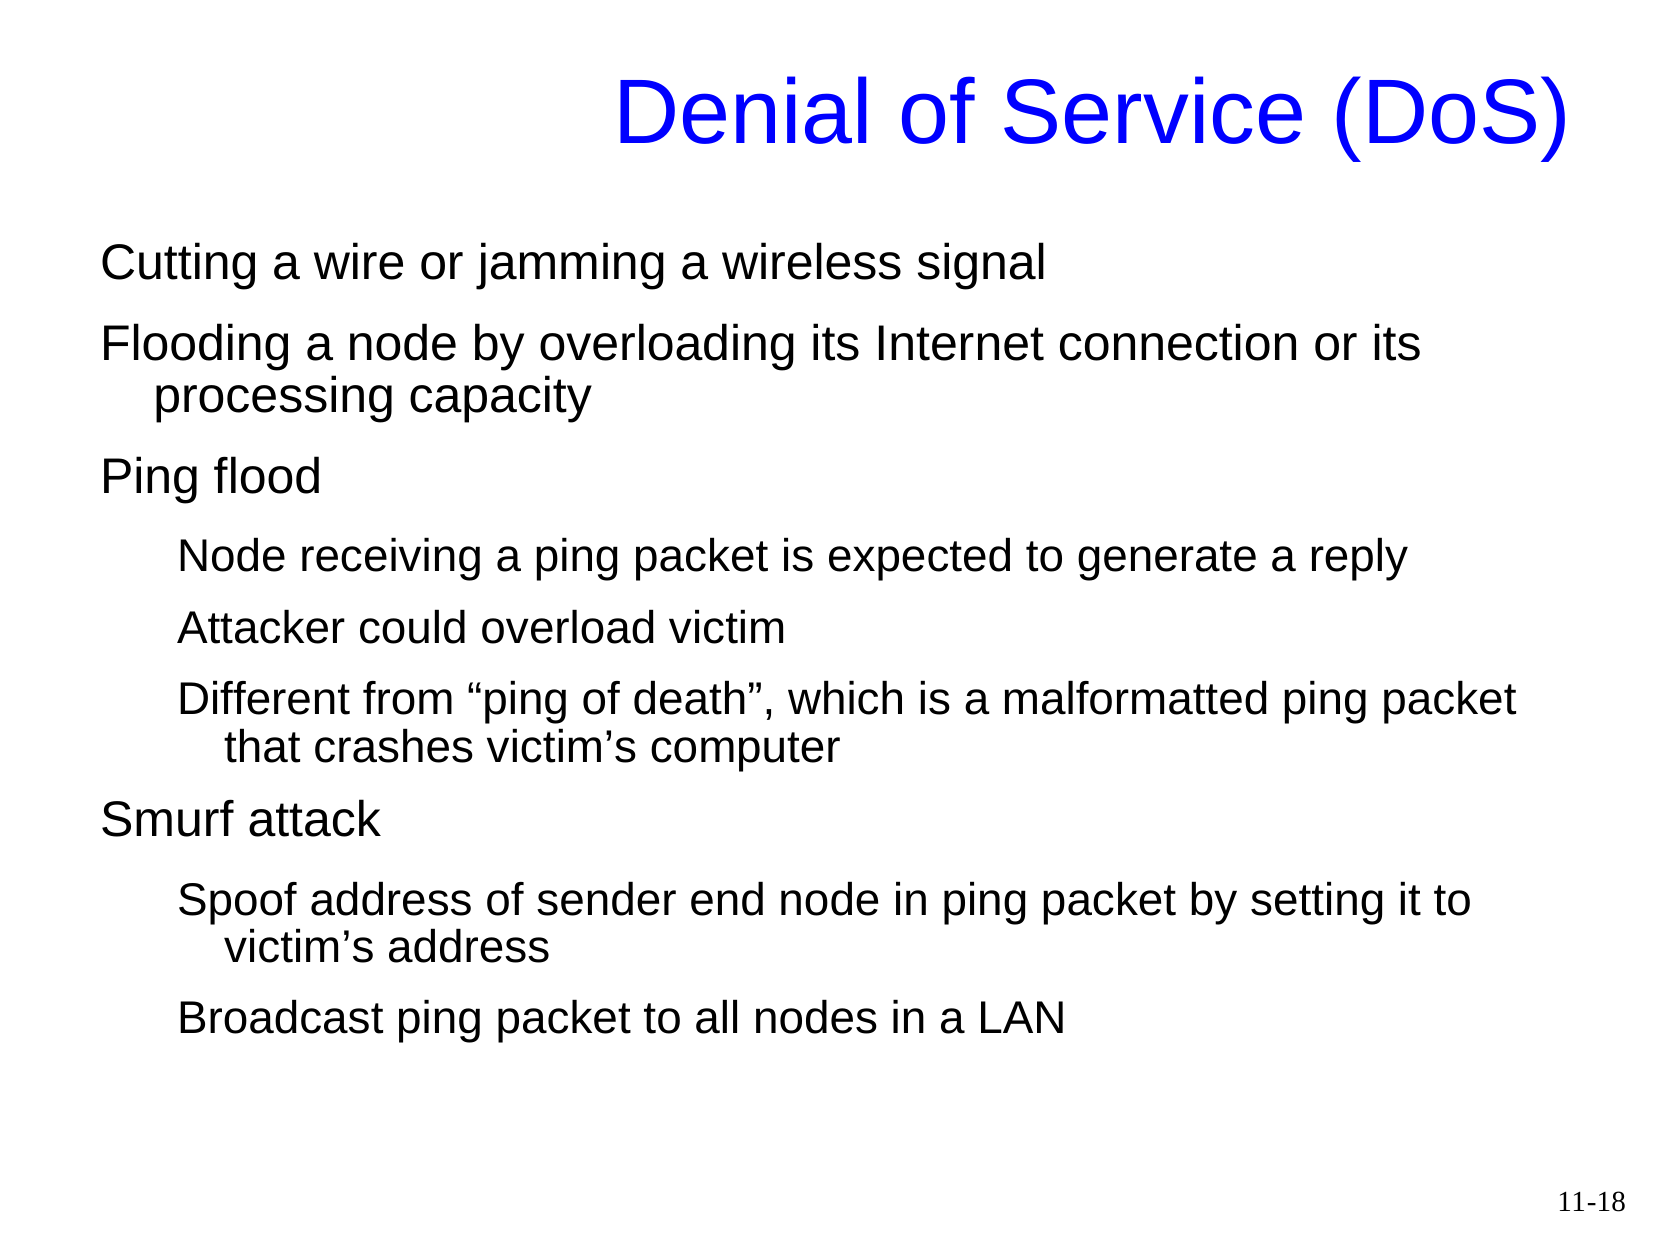

# Denial of Service (DoS)
Cutting a wire or jamming a wireless signal
Flooding a node by overloading its Internet connection or its processing capacity
Ping flood
Node receiving a ping packet is expected to generate a reply
Attacker could overload victim
Different from “ping of death”, which is a malformatted ping packet that crashes victim’s computer
Smurf attack
Spoof address of sender end node in ping packet by setting it to victim’s address
Broadcast ping packet to all nodes in a LAN